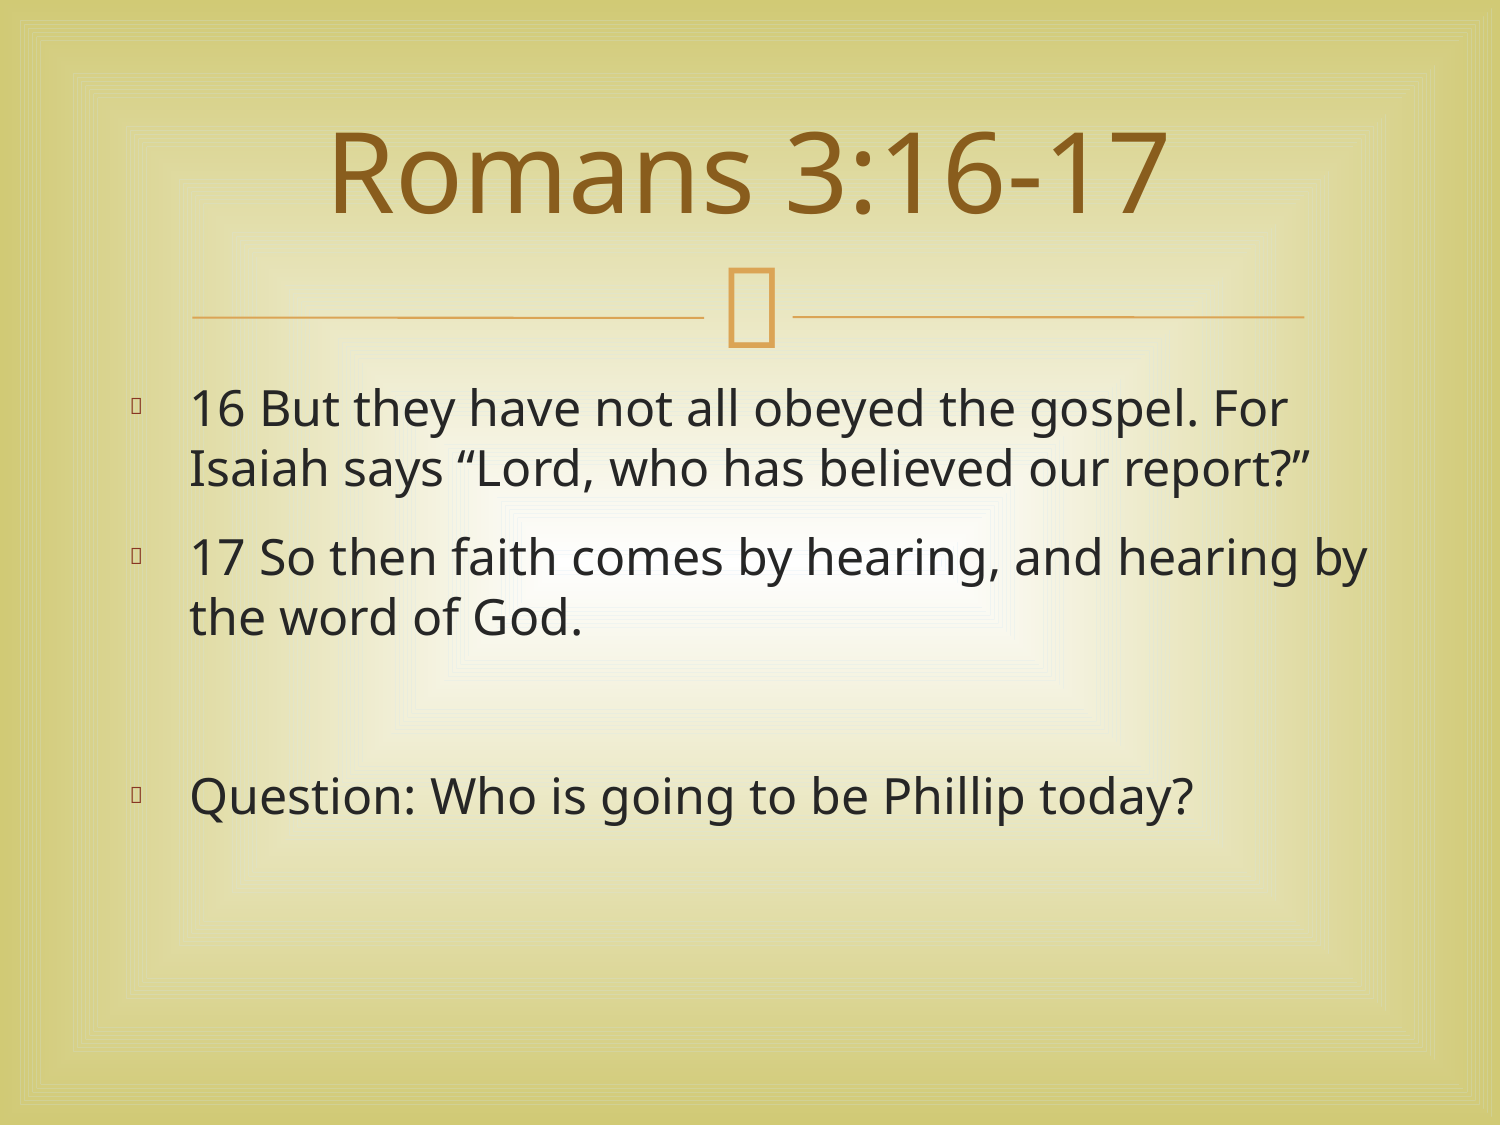

Romans 3:16-17
# 16 But they have not all obeyed the gospel. For Isaiah says “Lord, who has believed our report?”
17 So then faith comes by hearing, and hearing by the word of God.
Question: Who is going to be Phillip today?